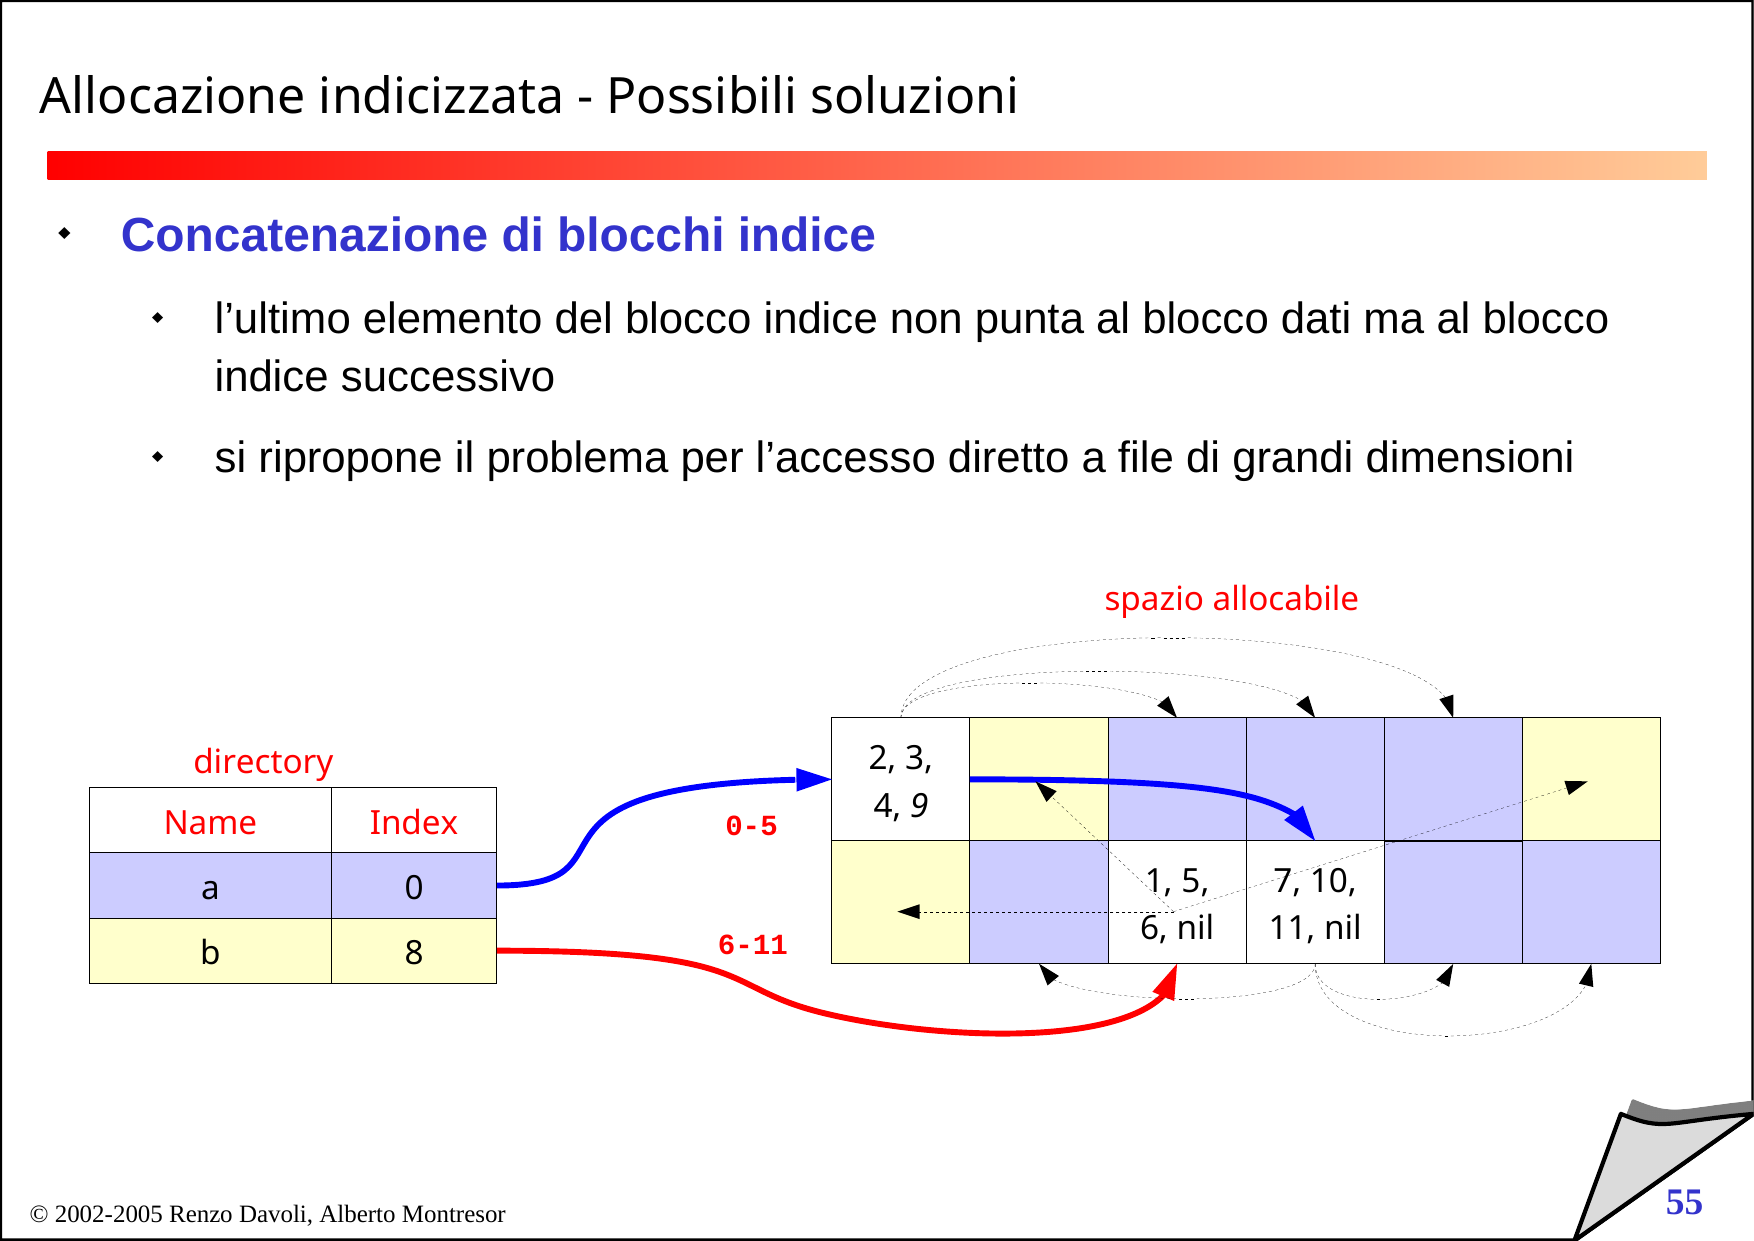

# Allocazione indicizzata - Possibili soluzioni
Concatenazione di blocchi indice
l’ultimo elemento del blocco indice non punta al blocco dati ma al blocco indice successivo
si ripropone il problema per l’accesso diretto a file di grandi dimensioni
spazio allocabile
2, 3,
4, 9
directory
Name
Index
0-5
7, 10,
11, nil
1, 5,
6, nil
a
0
b
8
6-11